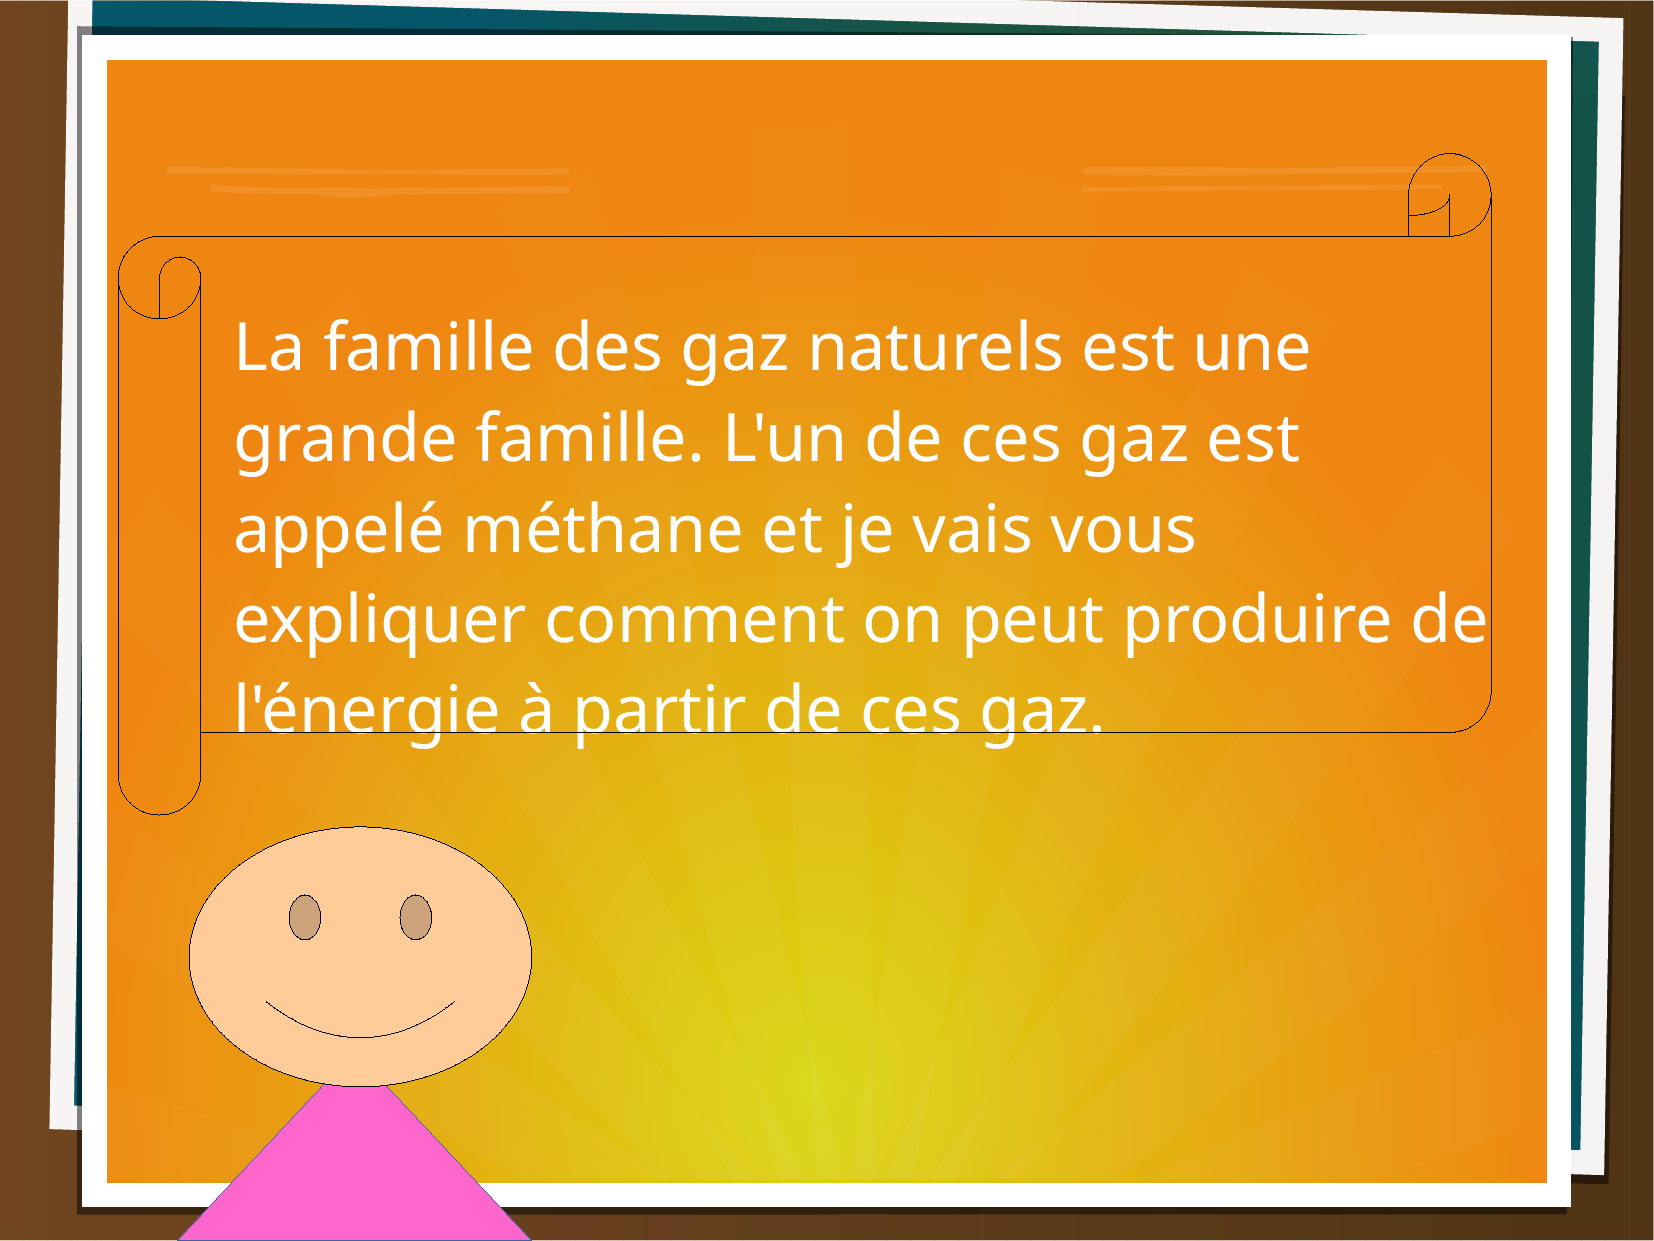

# La famille des gaz naturels est une grande famille. L'un de ces gaz est appelé méthane et je vais vous expliquer comment on peut produire de l'énergie à partir de ces gaz.